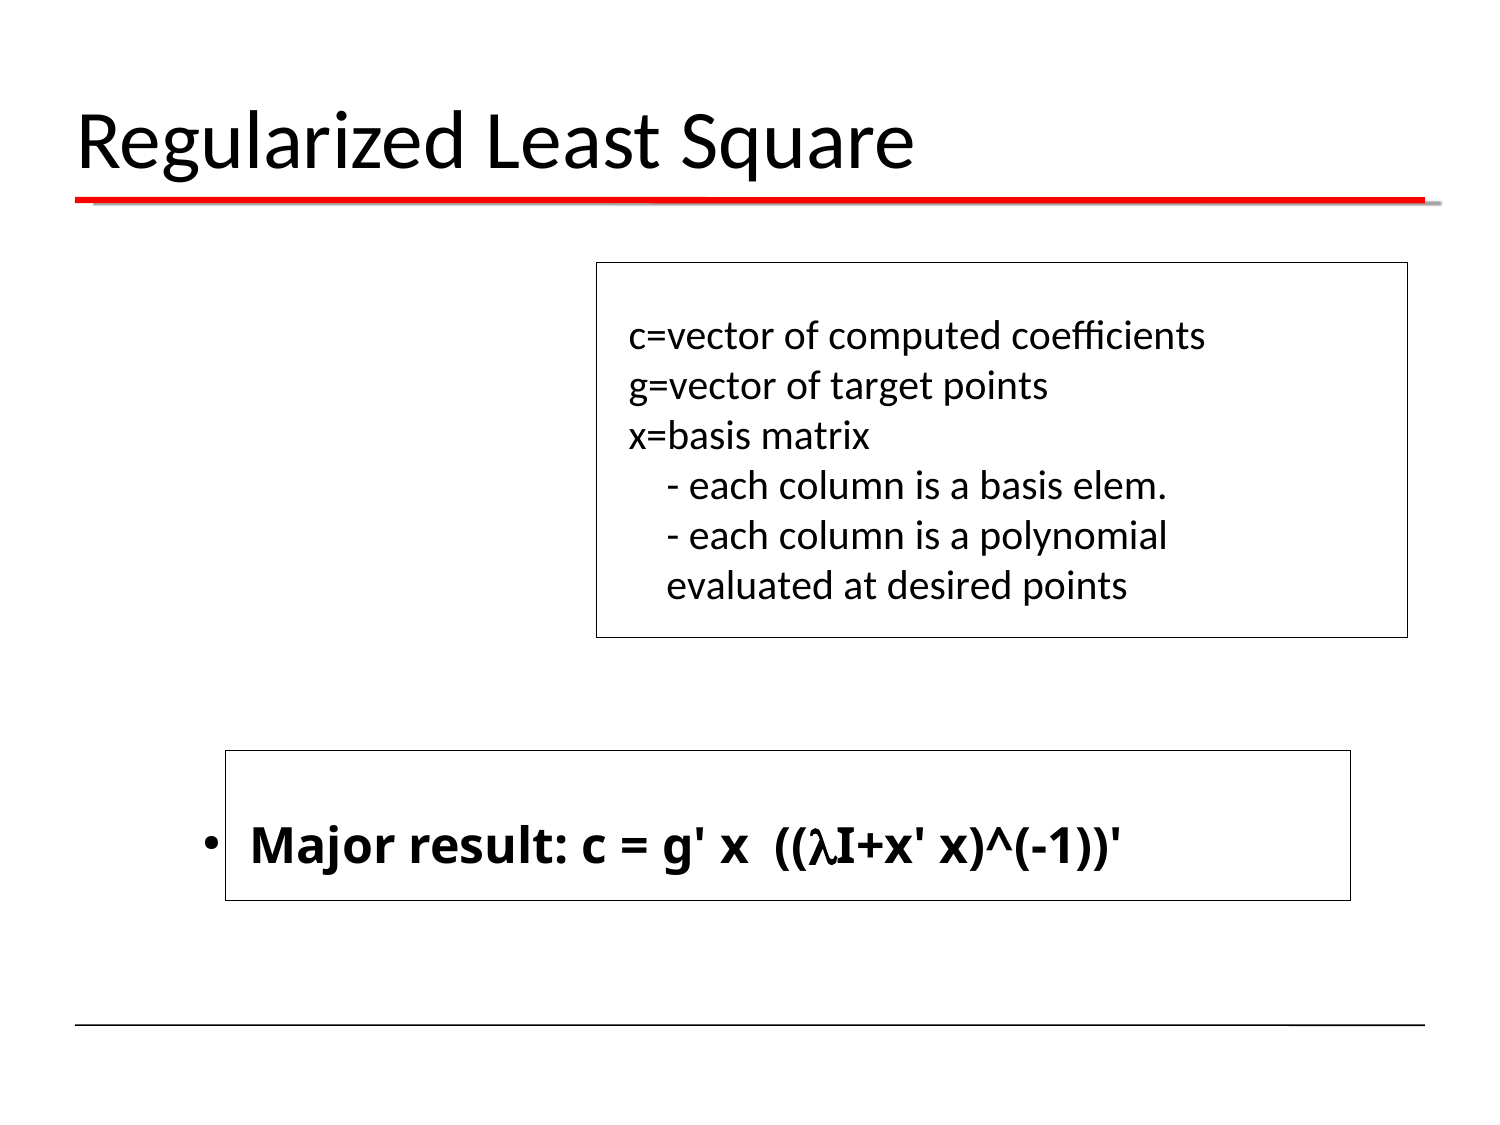

# Regularized Least Square
Major result: c = g' x ((lI+x' x)^(-1))'
c=vector of computed coefficients
g=vector of target points
x=basis matrix
 - each column is a basis elem.
 - each column is a polynomial
 evaluated at desired points